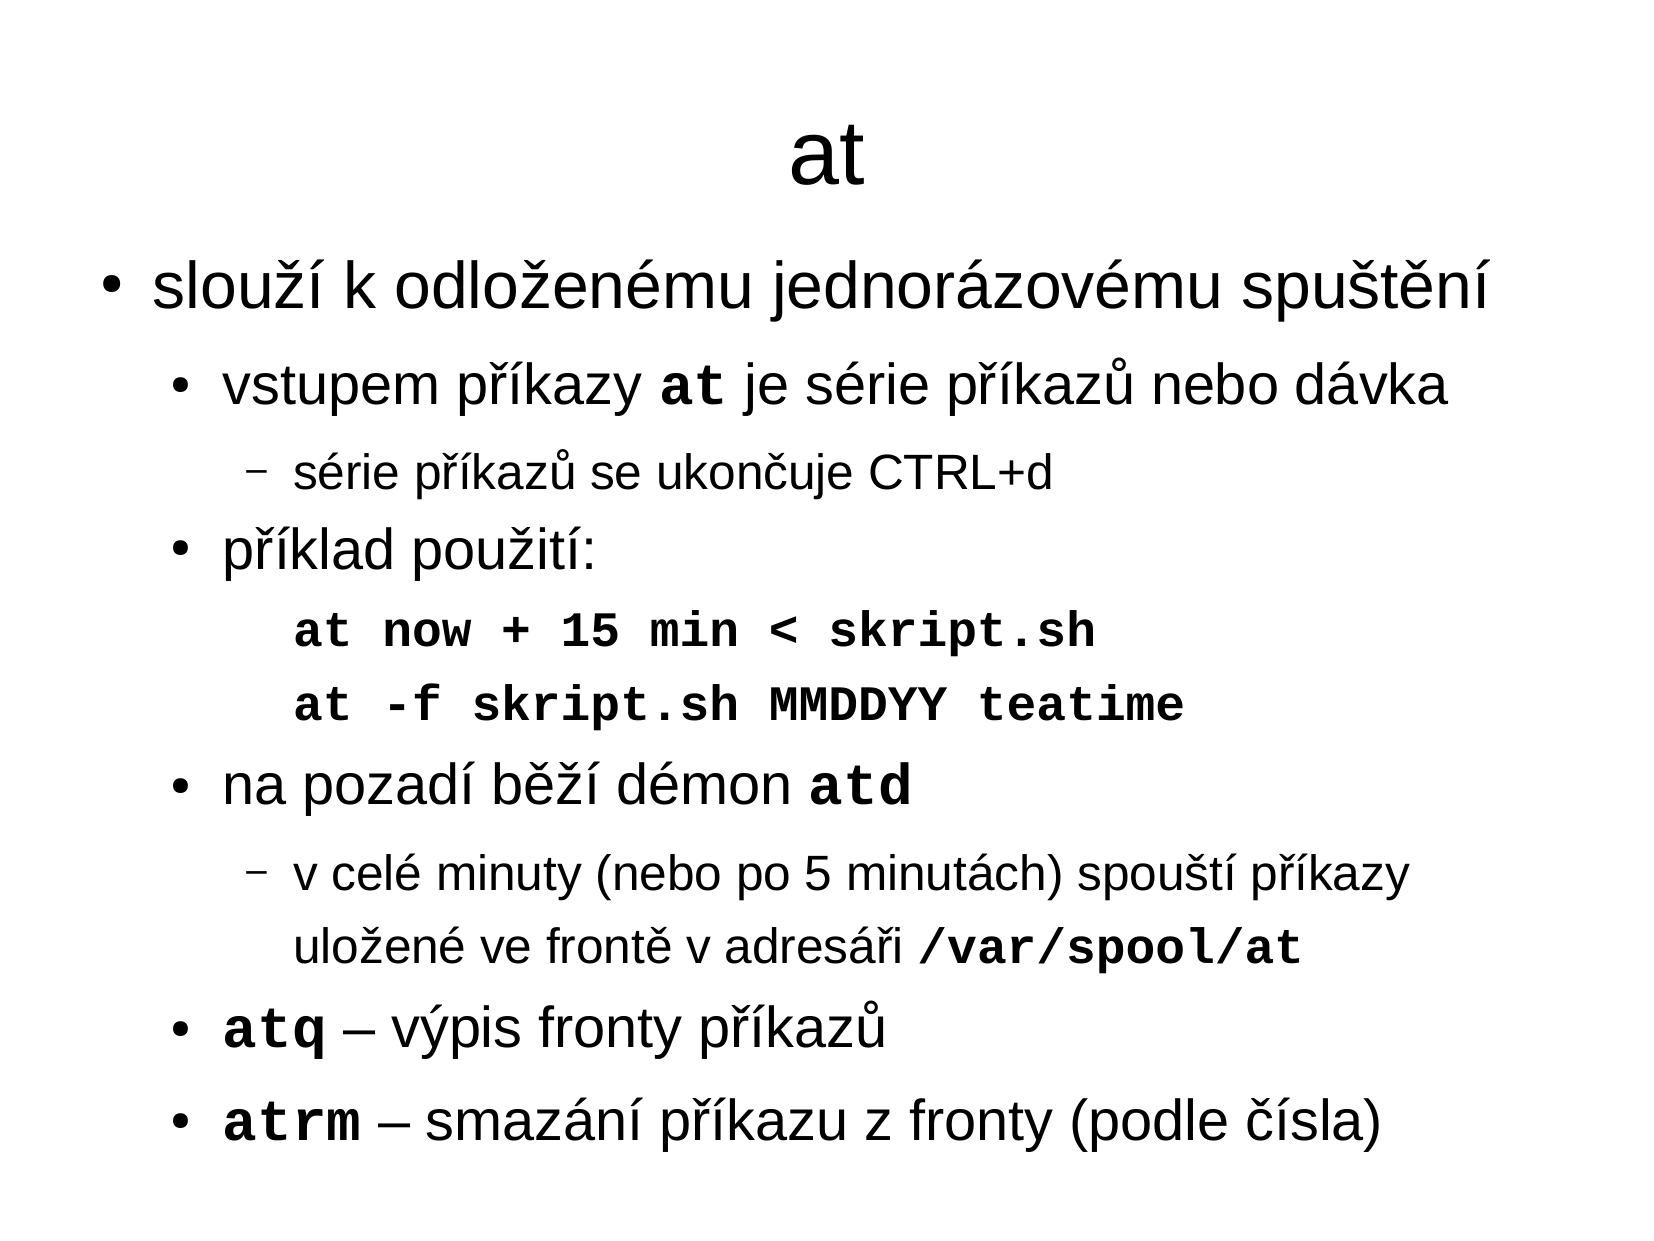

# at
slouží k odloženému jednorázovému spuštění
vstupem příkazy at je série příkazů nebo dávka
série příkazů se ukončuje CTRL+d
příklad použití:
at now + 15 min < skript.sh
at -f skript.sh MMDDYY teatime
na pozadí běží démon atd
v celé minuty (nebo po 5 minutách) spouští příkazy
uložené ve frontě v adresáři /var/spool/at
atq – výpis fronty příkazů
atrm – smazání příkazu z fronty (podle čísla)